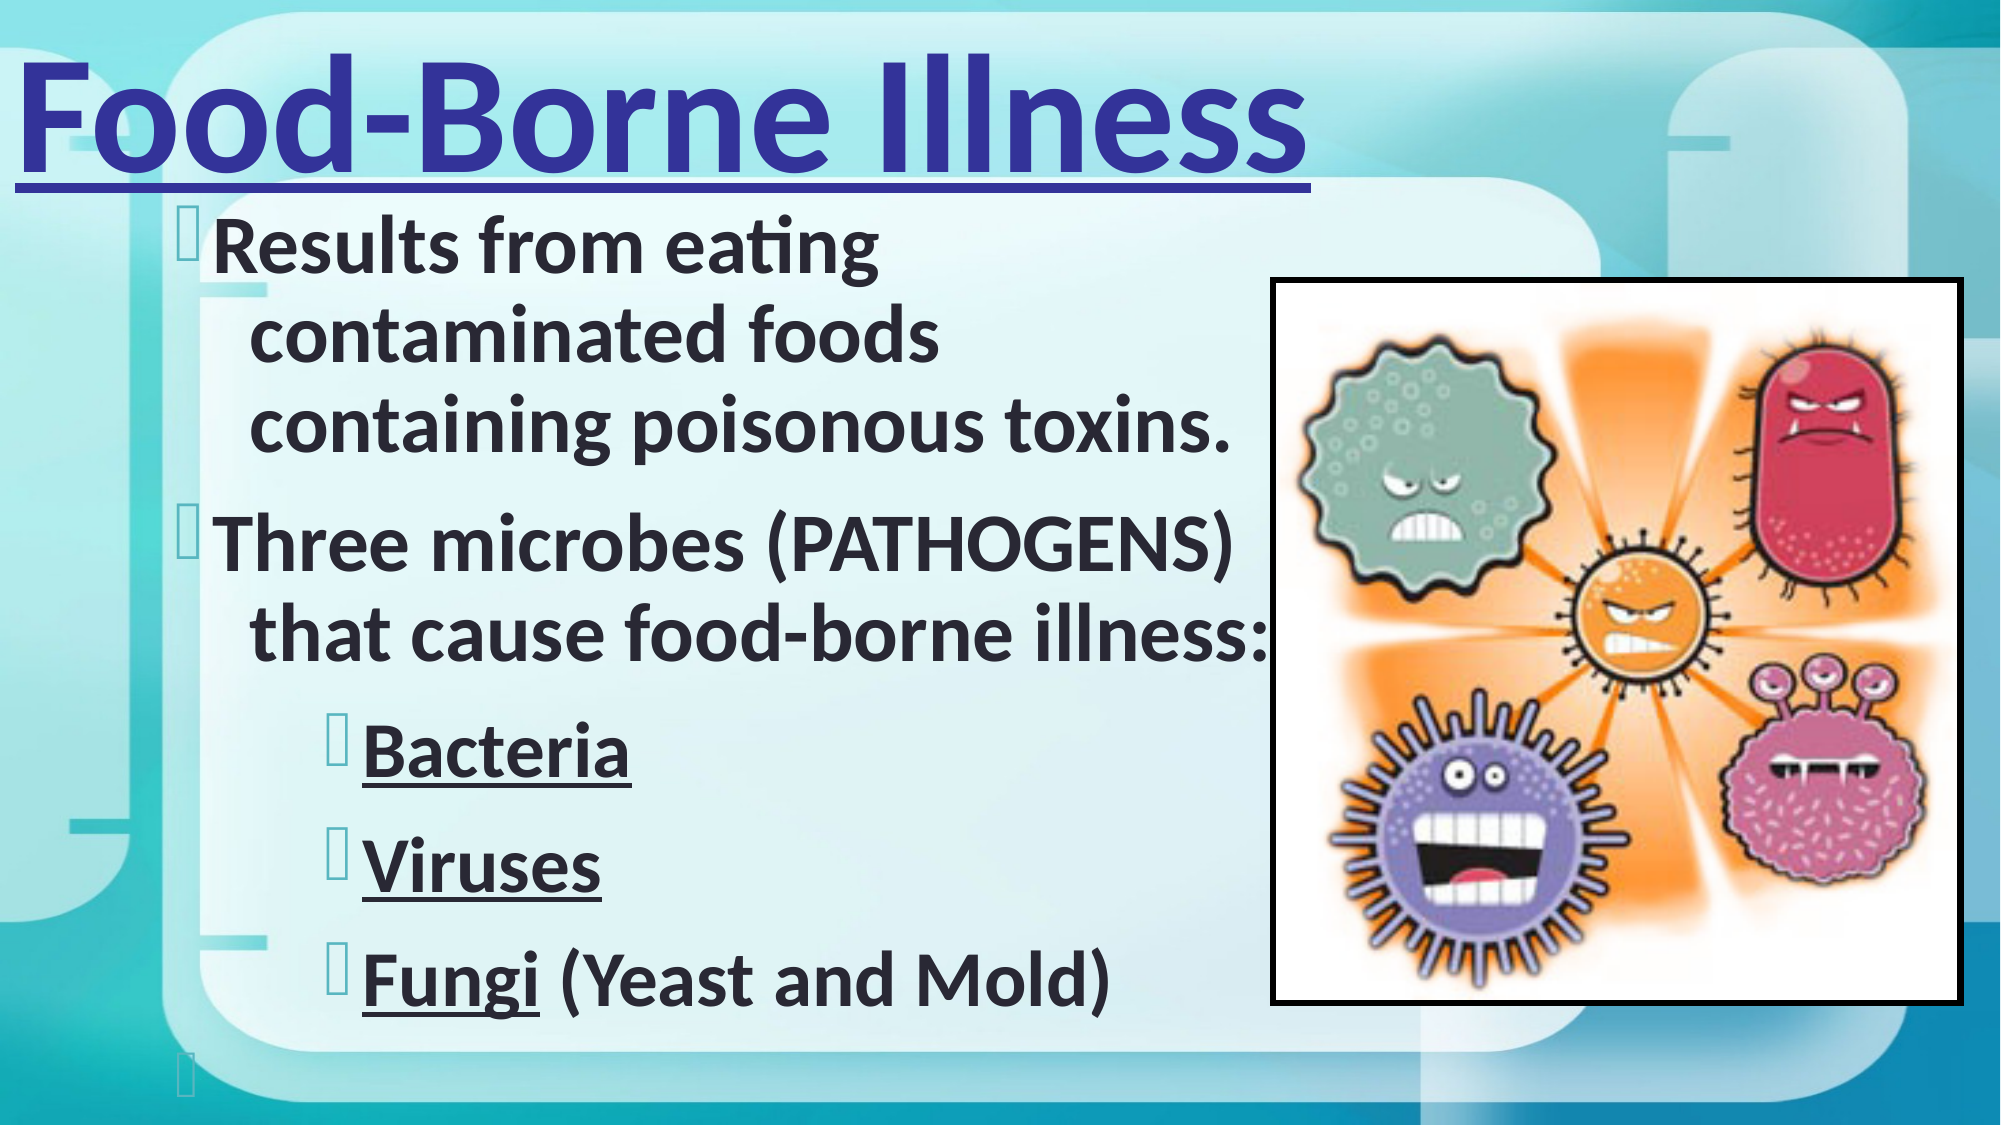

Food-Borne Illness
# Results from eating contaminated foods containing poisonous toxins.
Three microbes (PATHOGENS) that cause food-borne illness:
Bacteria
Viruses
Fungi (Yeast and Mold)